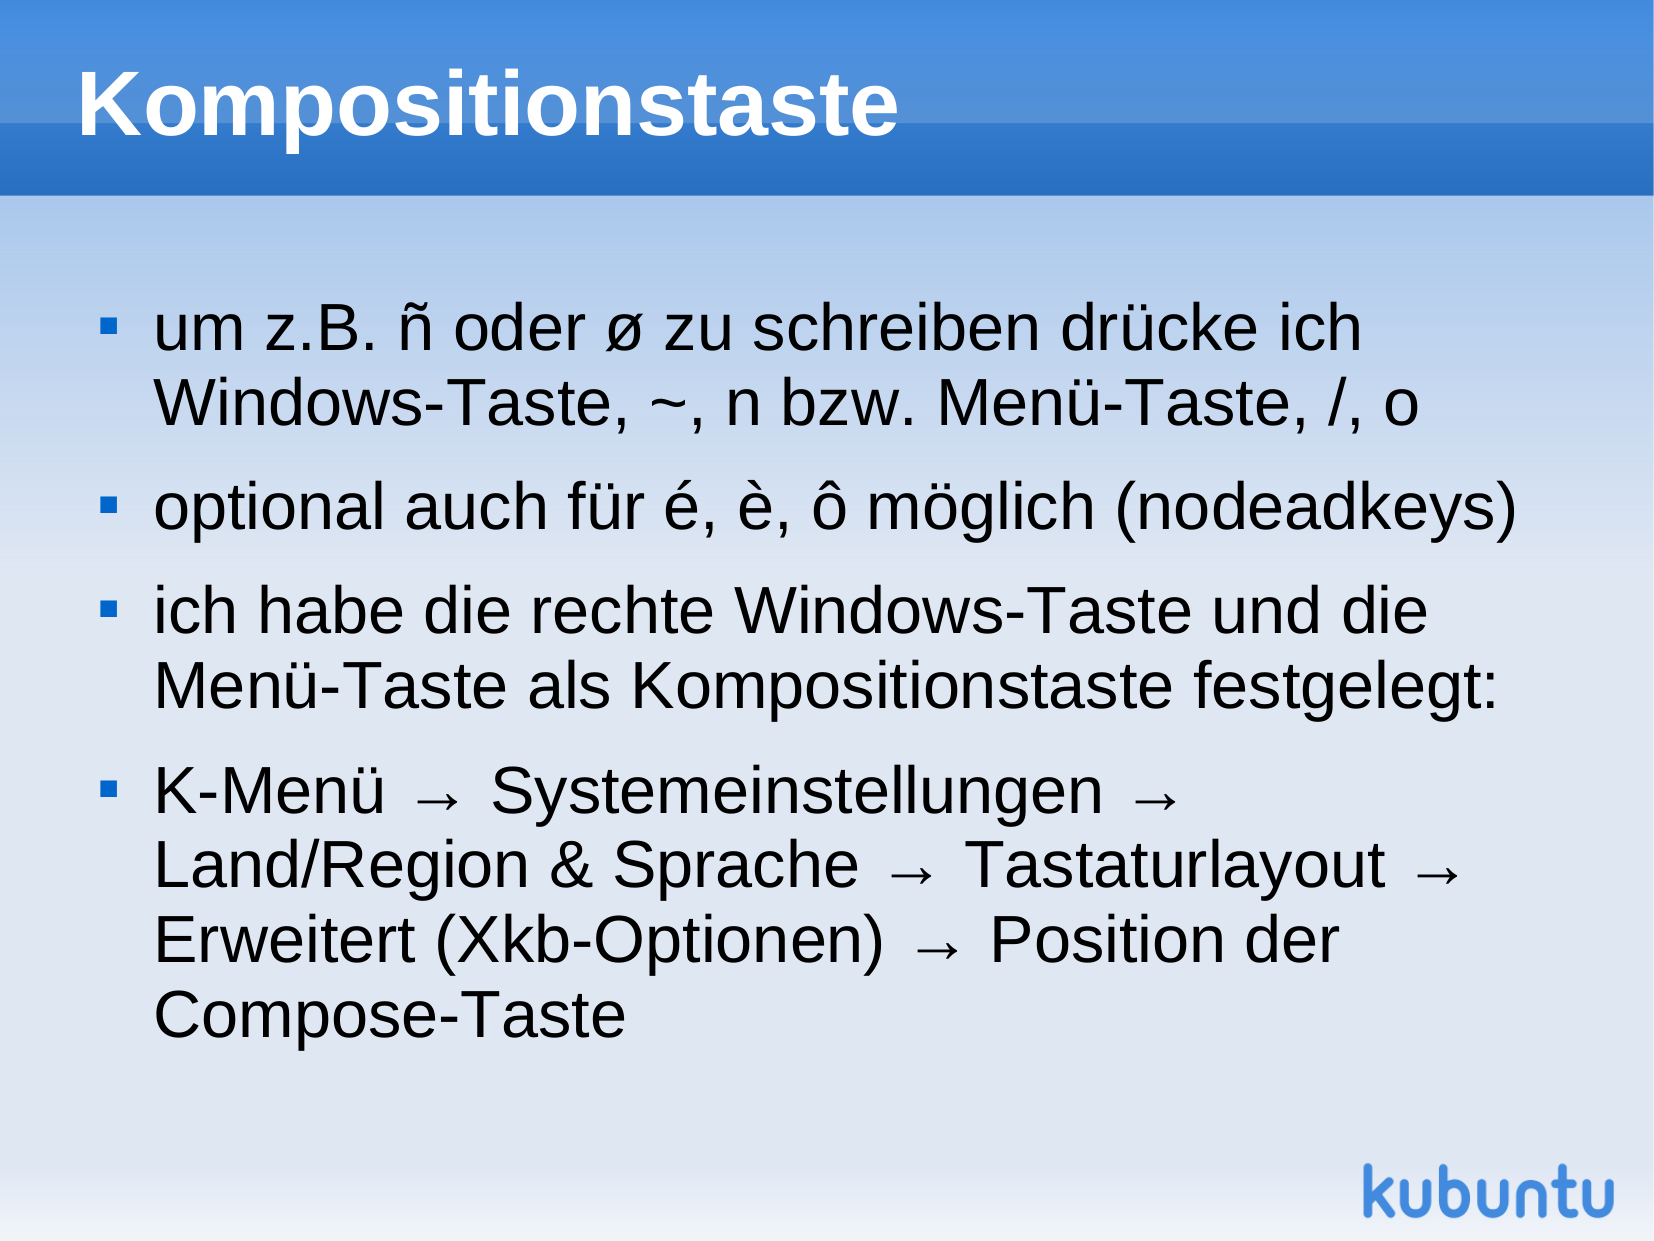

# Kompositionstaste
um z.B. ñ oder ø zu schreiben drücke ich Windows-Taste, ~, n bzw. Menü-Taste, /, o
optional auch für é, è, ô möglich (nodeadkeys)
ich habe die rechte Windows-Taste und die Menü-Taste als Kompositionstaste festgelegt:
K-Menü → Systemeinstellungen → Land/Region & Sprache → Tastaturlayout → Erweitert (Xkb-Optionen) → Position der Compose-Taste